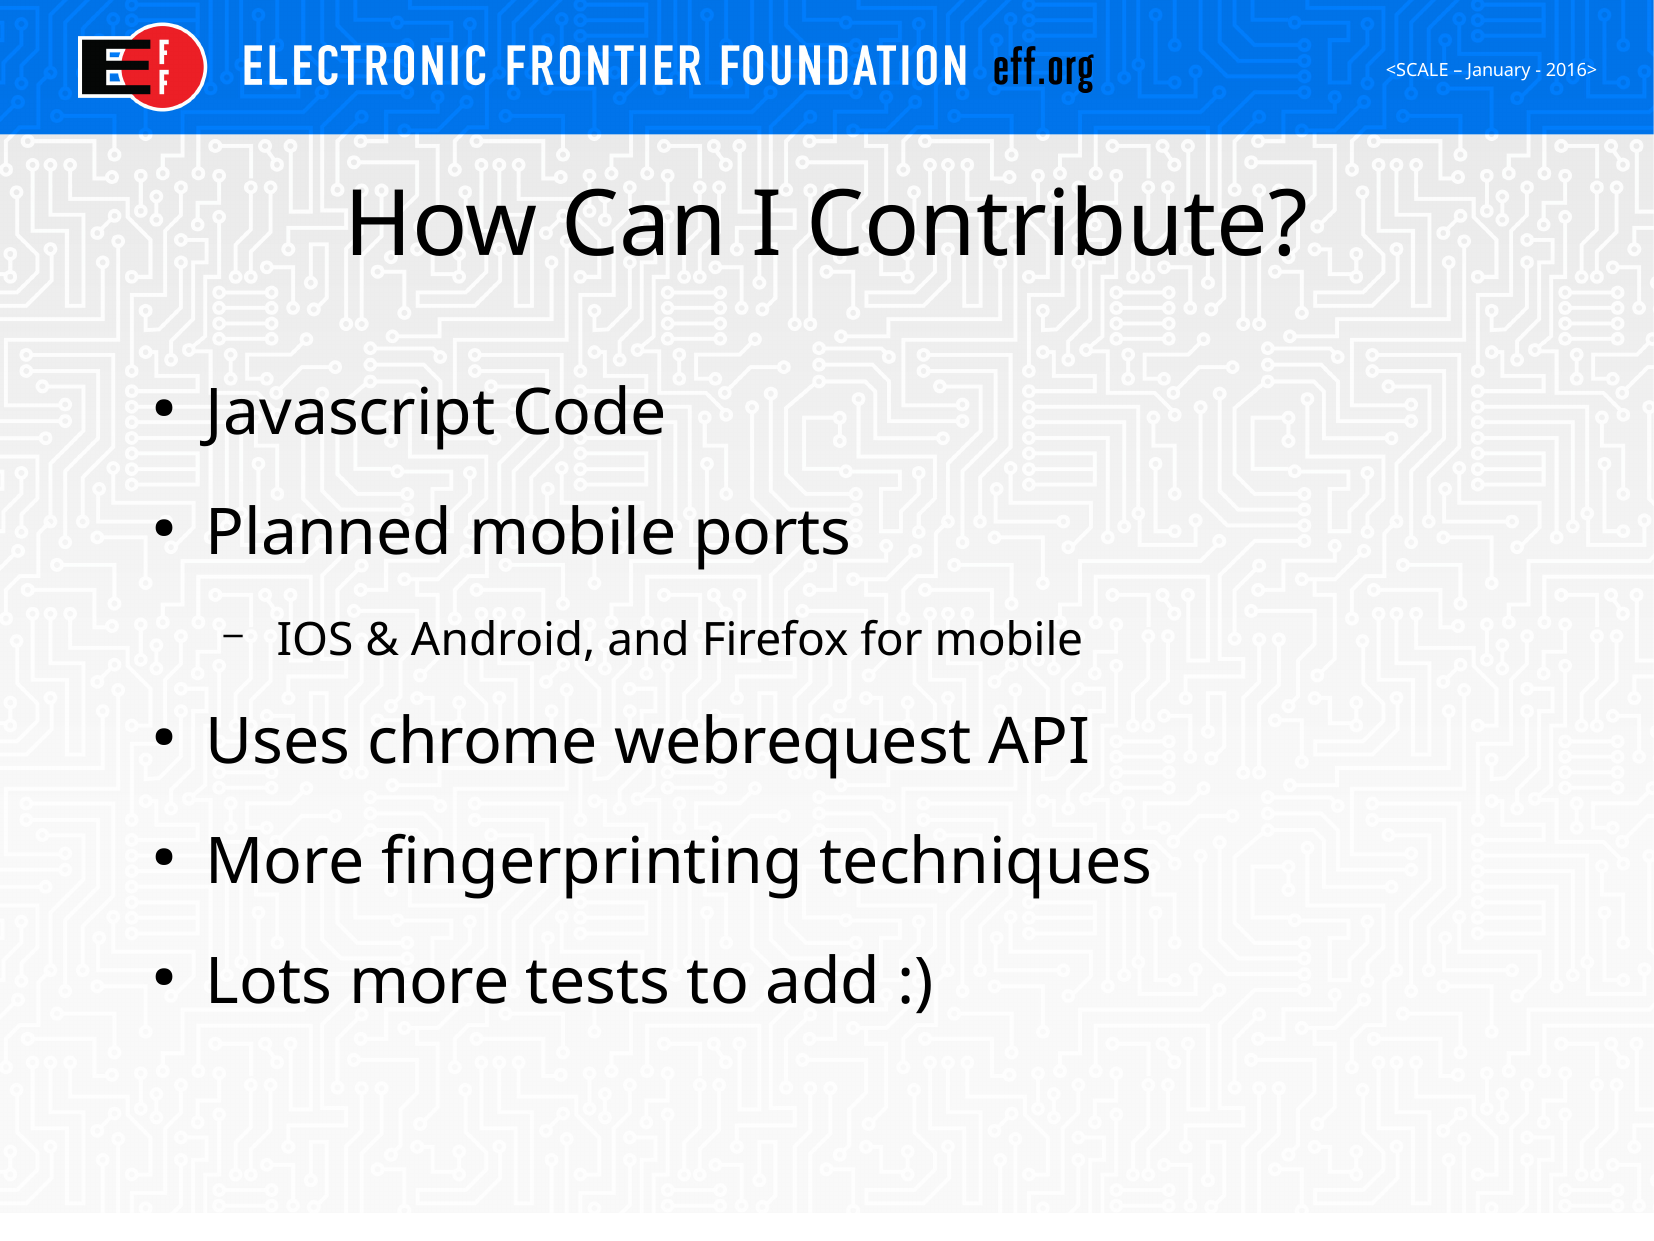

# How Can I Contribute?
Javascript Code
Planned mobile ports
IOS & Android, and Firefox for mobile
Uses chrome webrequest API
More fingerprinting techniques
Lots more tests to add :)